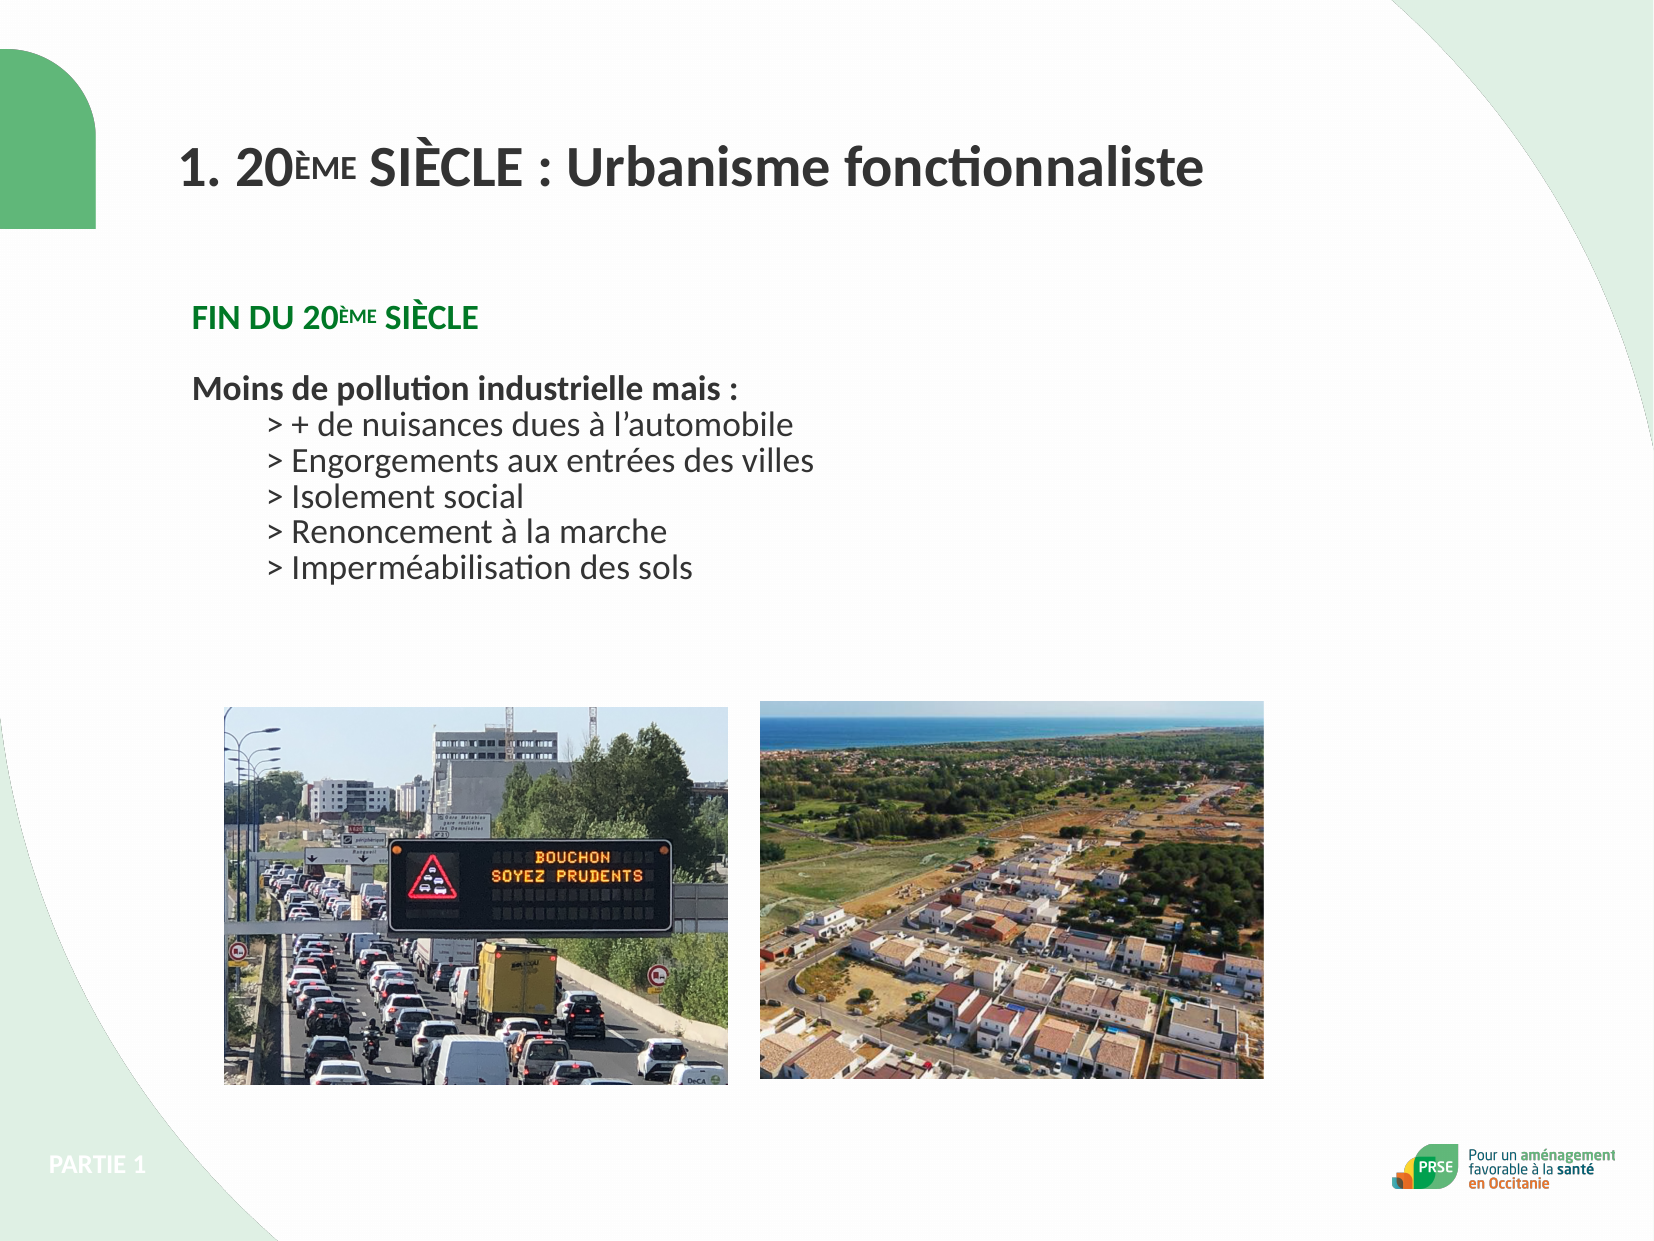

# 1. 20ÈME SIÈCLE : Urbanisme fonctionnaliste
FIN DU 20ÈME SIÈCLE
Moins de pollution industrielle mais :
	> + de nuisances dues à l’automobile
	> Engorgements aux entrées des villes
	> Isolement social
	> Renoncement à la marche
	> Imperméabilisation des sols
PARTIE 1